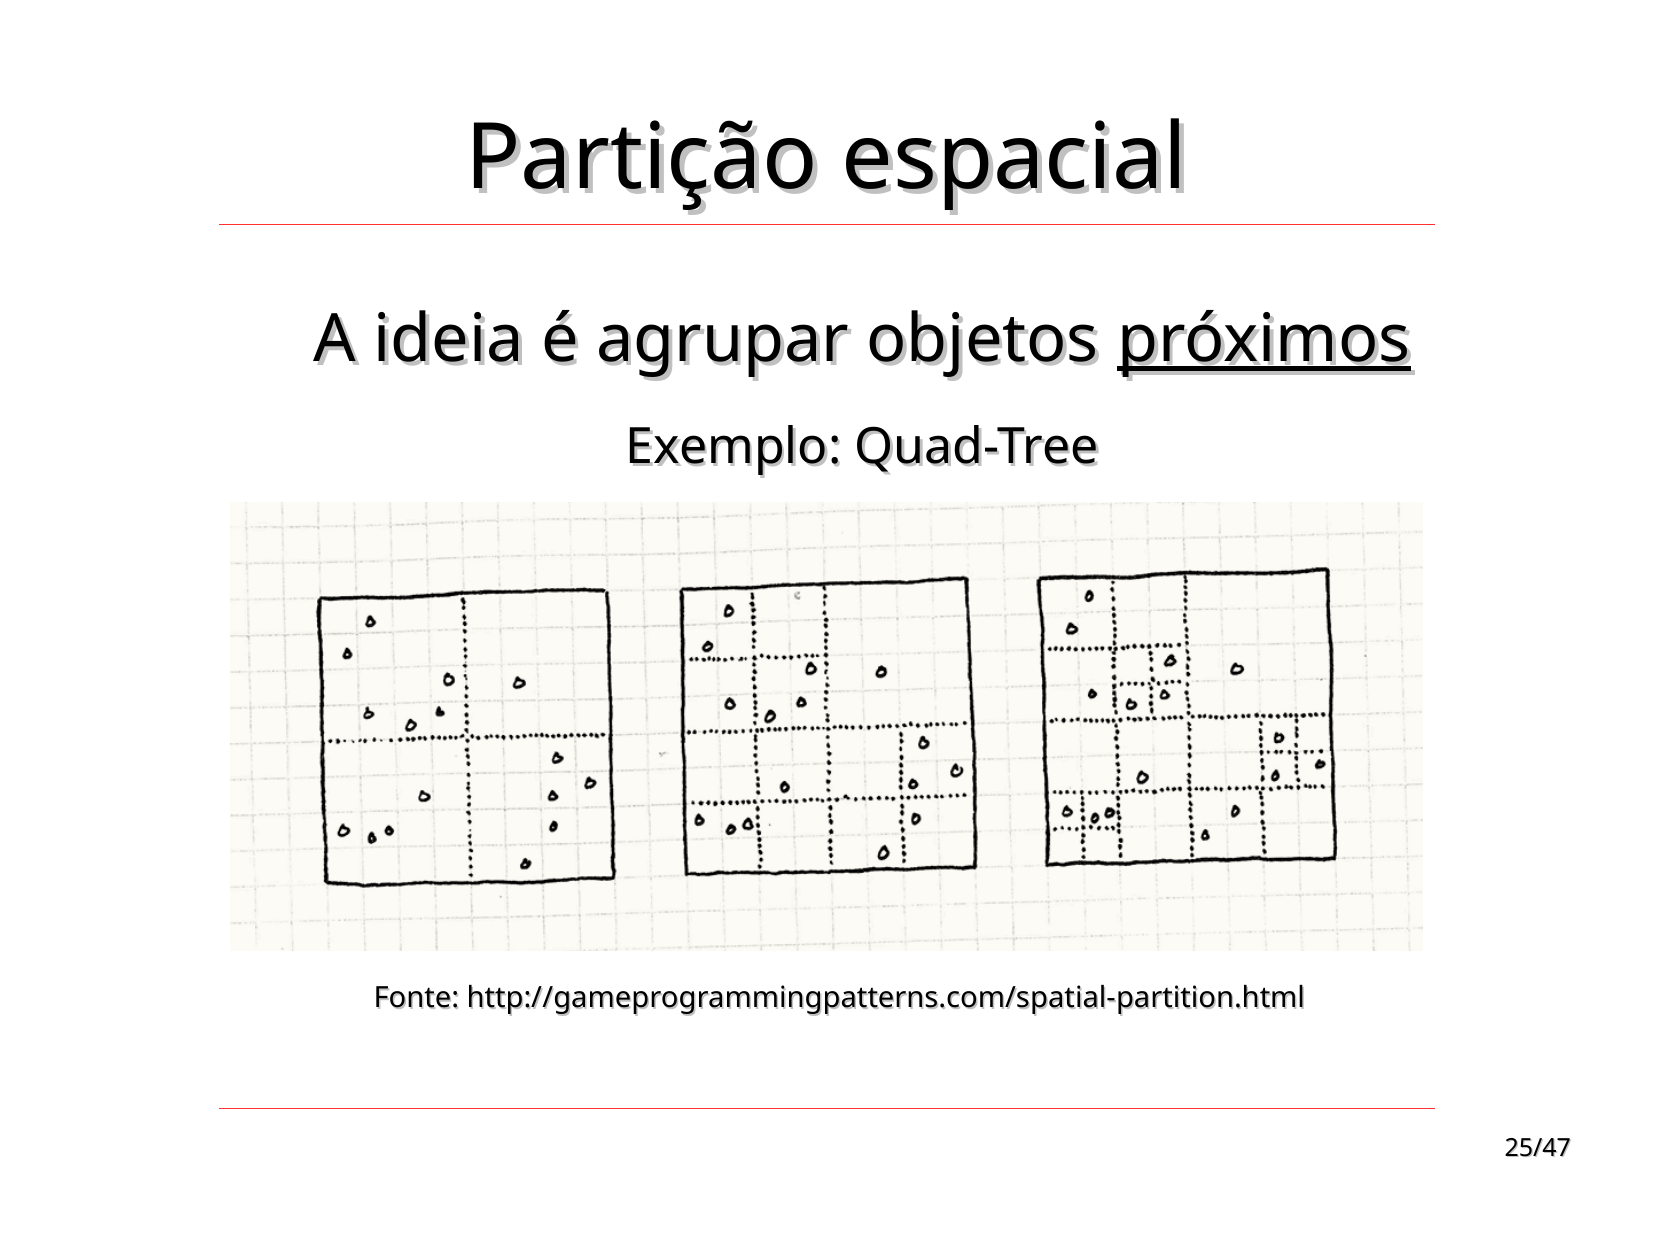

# Partição espacial
A ideia é agrupar objetos próximos
Exemplo: Quad-Tree
Fonte: http://gameprogrammingpatterns.com/spatial-partition.html
25